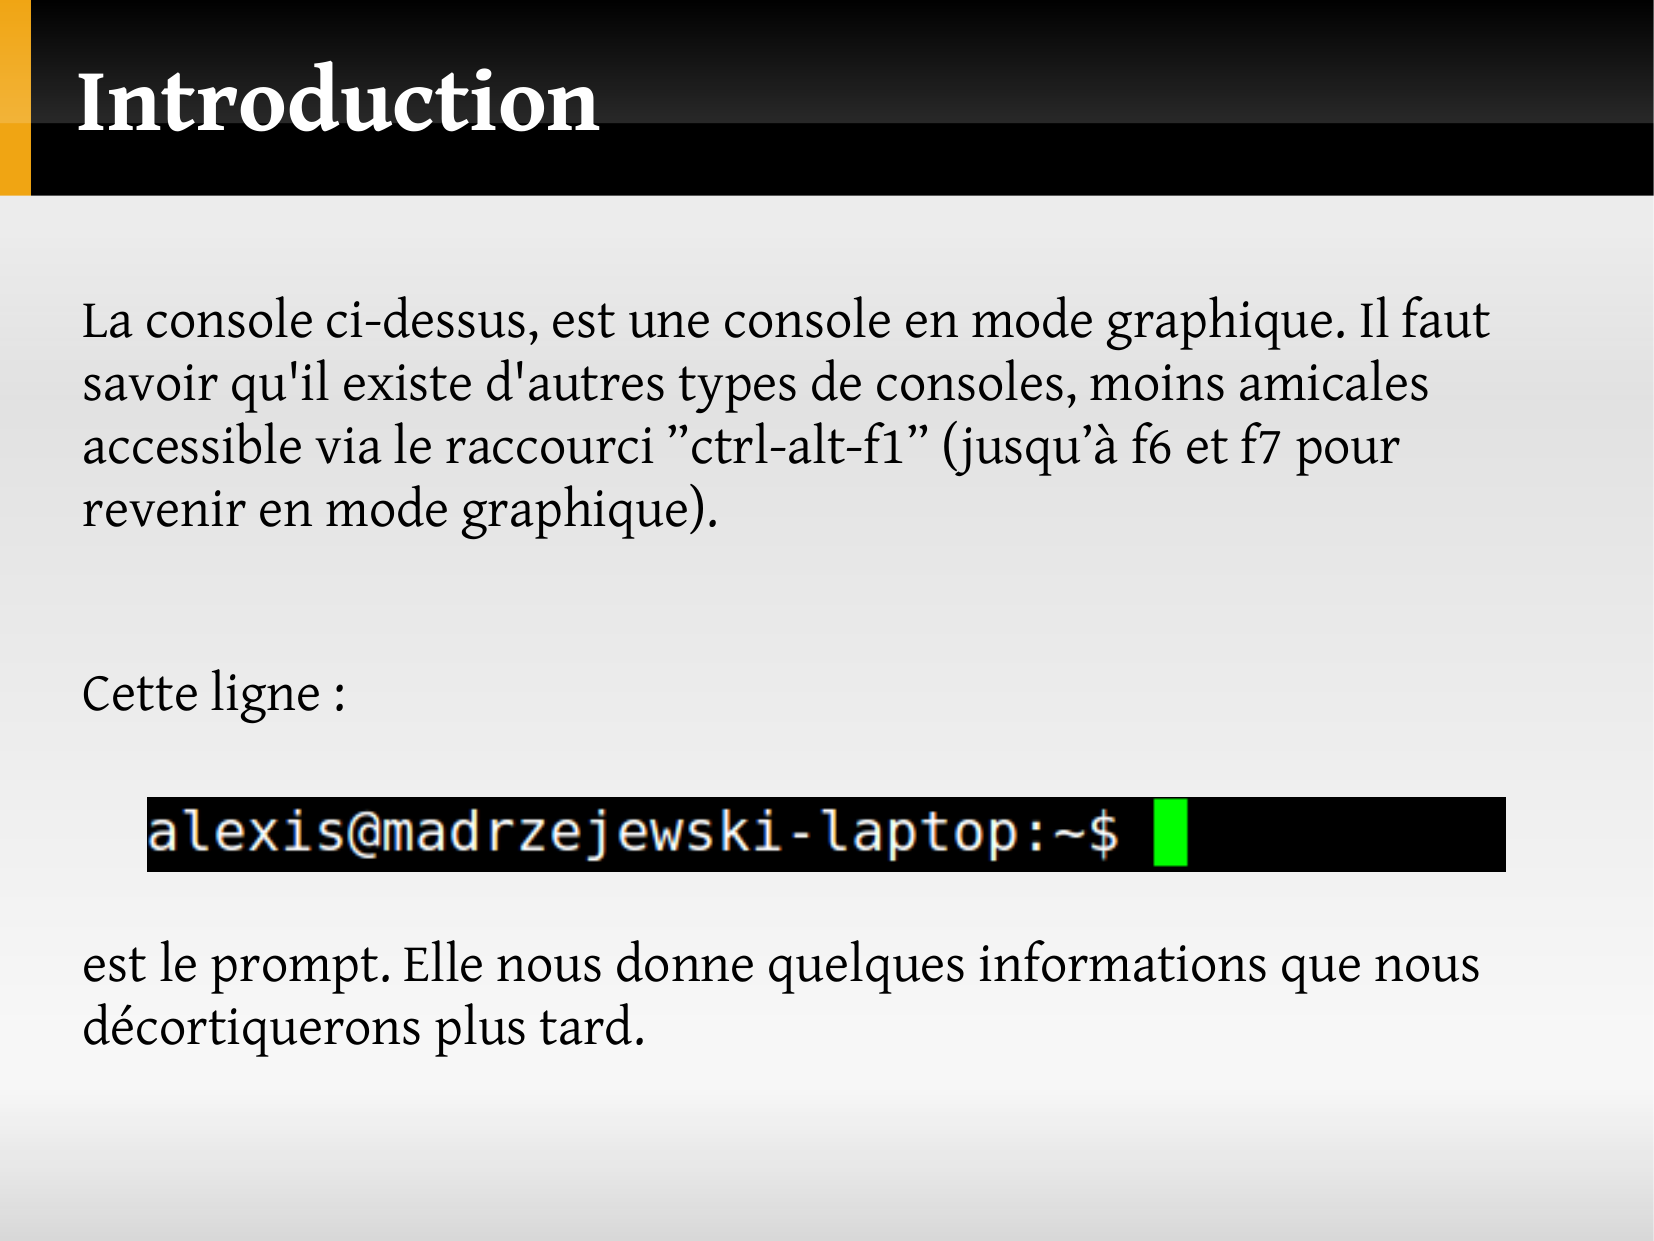

# Introduction
La console ci-dessus, est une console en mode graphique. Il faut savoir qu'il existe d'autres types de consoles, moins amicales accessible via le raccourci ”ctrl-alt-f1” (jusqu’à f6 et f7 pour revenir en mode graphique).
Cette ligne :
est le prompt. Elle nous donne quelques informations que nous décortiquerons plus tard.